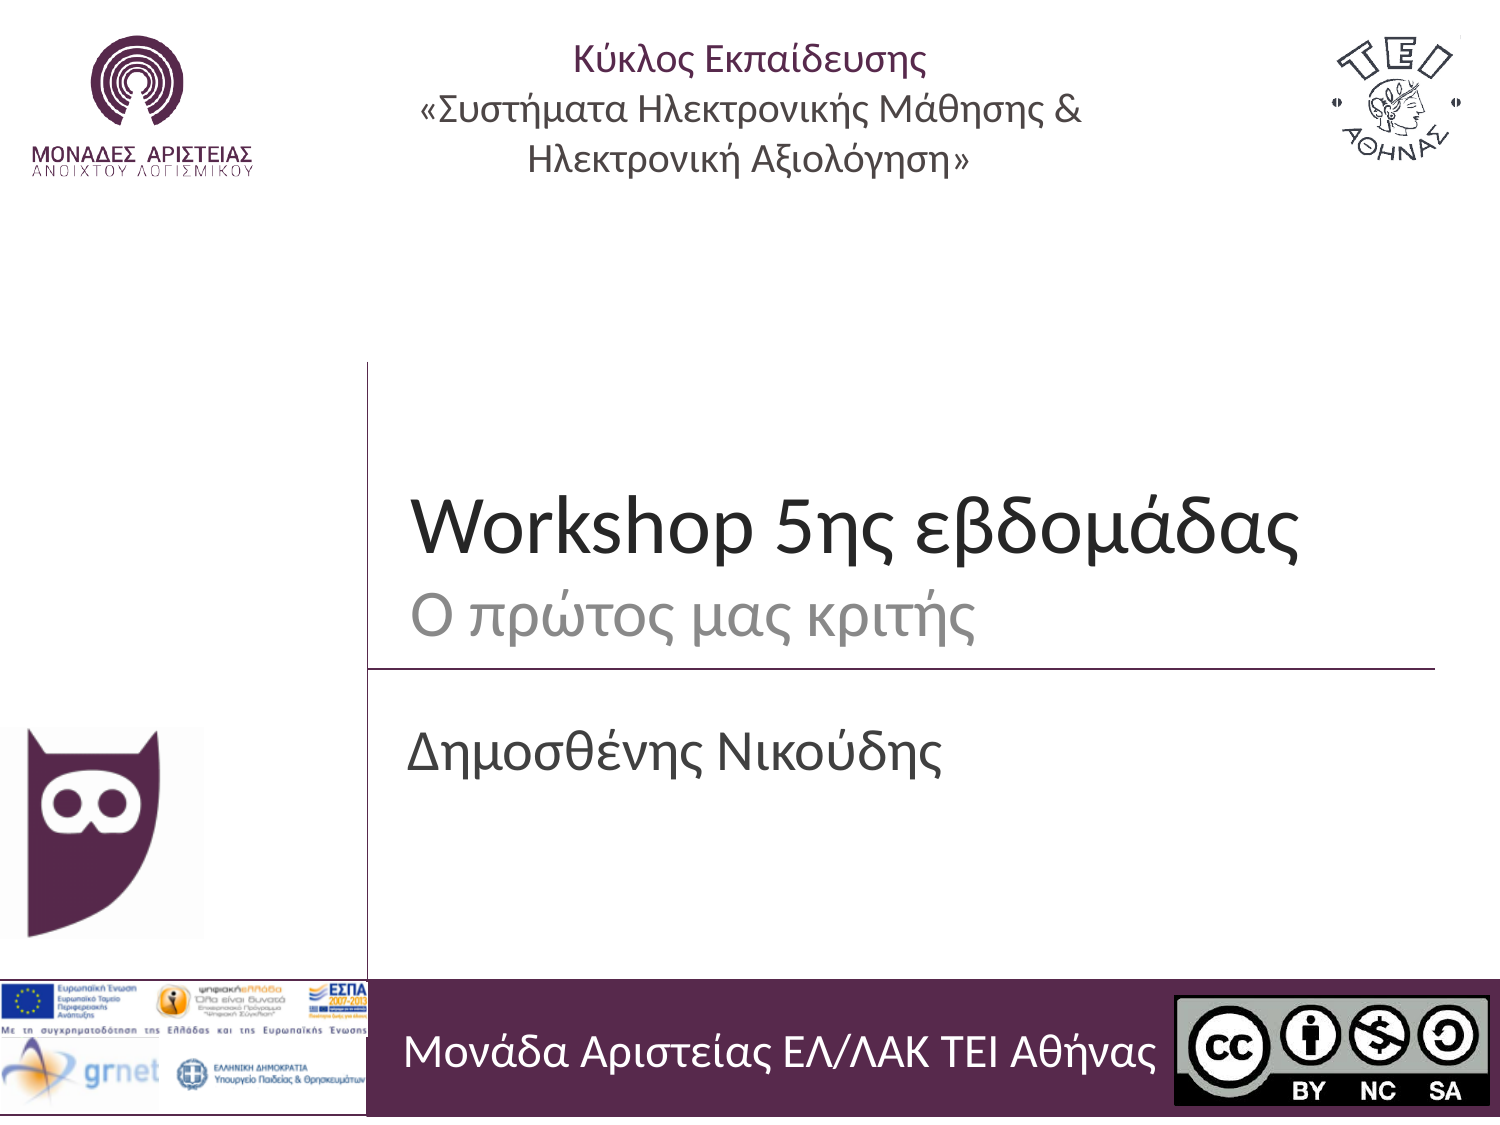

Κύκλος Εκπαίδευσης
«Συστήματα Ηλεκτρονικής Μάθησης & Ηλεκτρονική Αξιολόγηση»
# Workshop 5ης εβδομάδας Ο πρώτος μας κριτής
Δημοσθένης Νικούδης
Μονάδα Αριστείας ΕΛ/ΛΑΚ ΤΕΙ Αθήνας